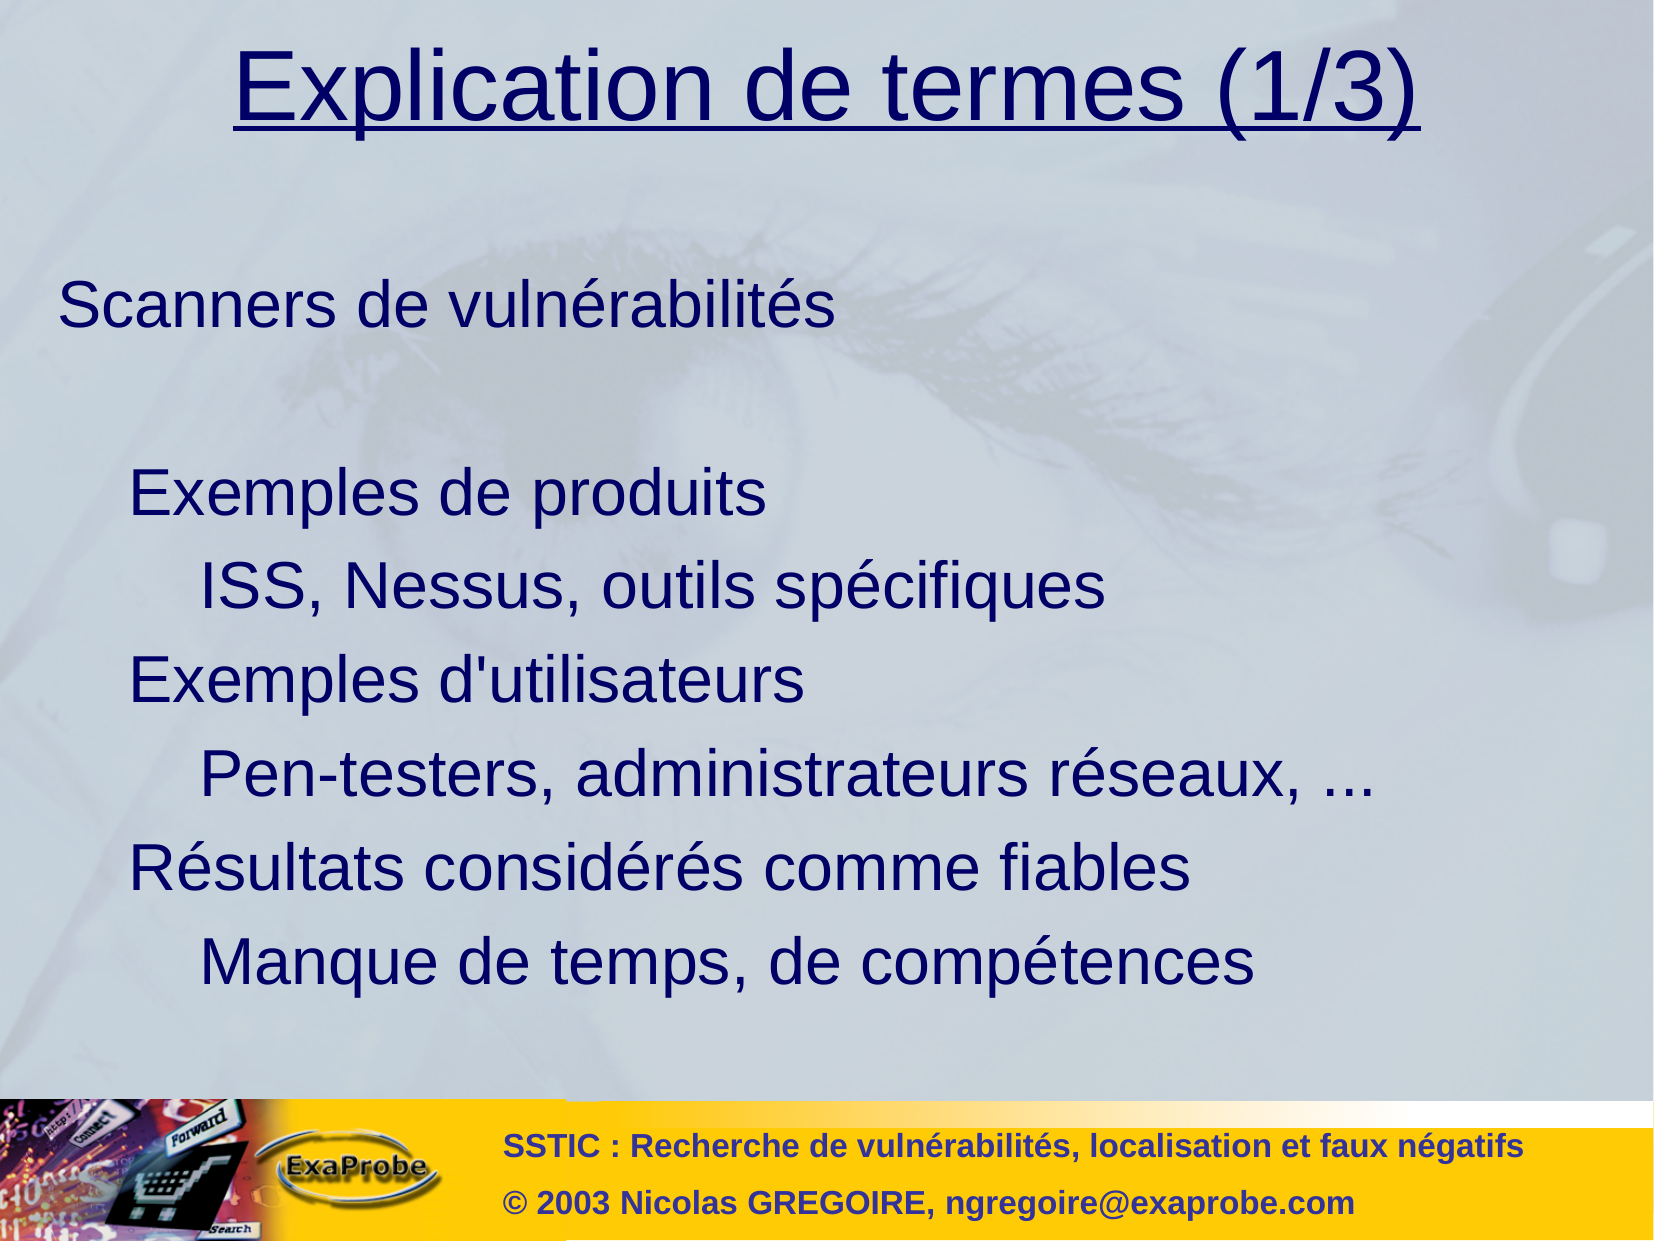

# Explication de termes (1/3)
 Scanners de vulnérabilités
 Exemples de produits
 ISS, Nessus, outils spécifiques
 Exemples d'utilisateurs
 Pen-testers, administrateurs réseaux, ...
 Résultats considérés comme fiables
 Manque de temps, de compétences